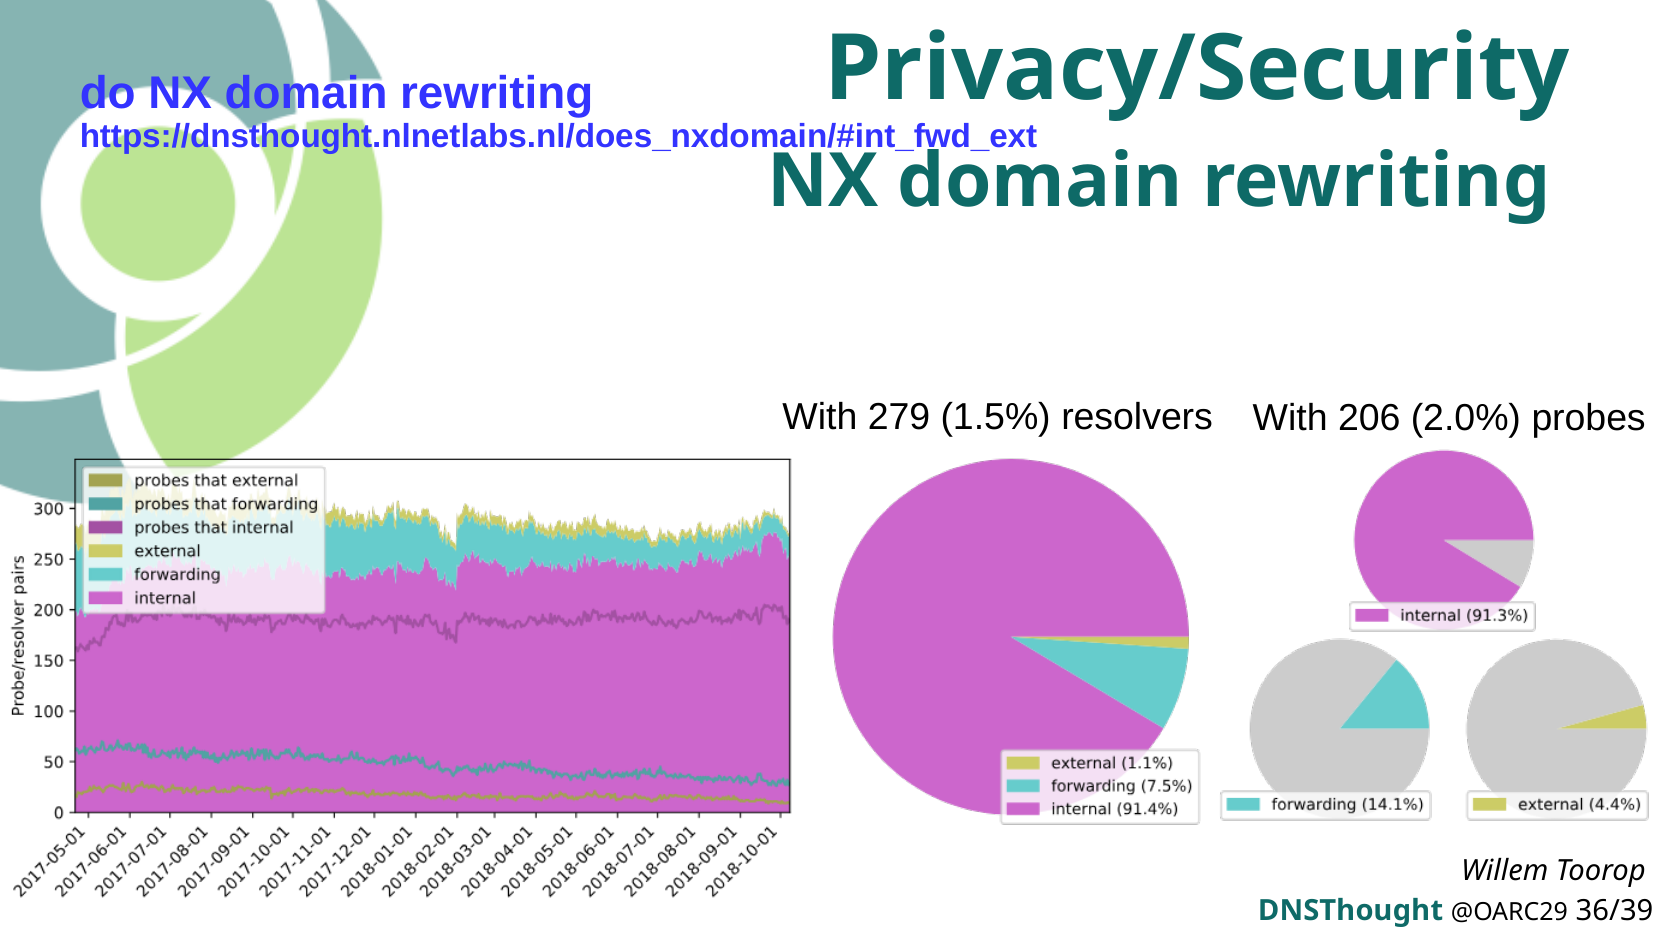

# Privacy/Security NX domain rewriting
do NX domain rewriting
https://dnsthought.nlnetlabs.nl/does_nxdomain/#int_fwd_ext
With 279 (1.5%) resolvers
With 206 (2.0%) probes
36